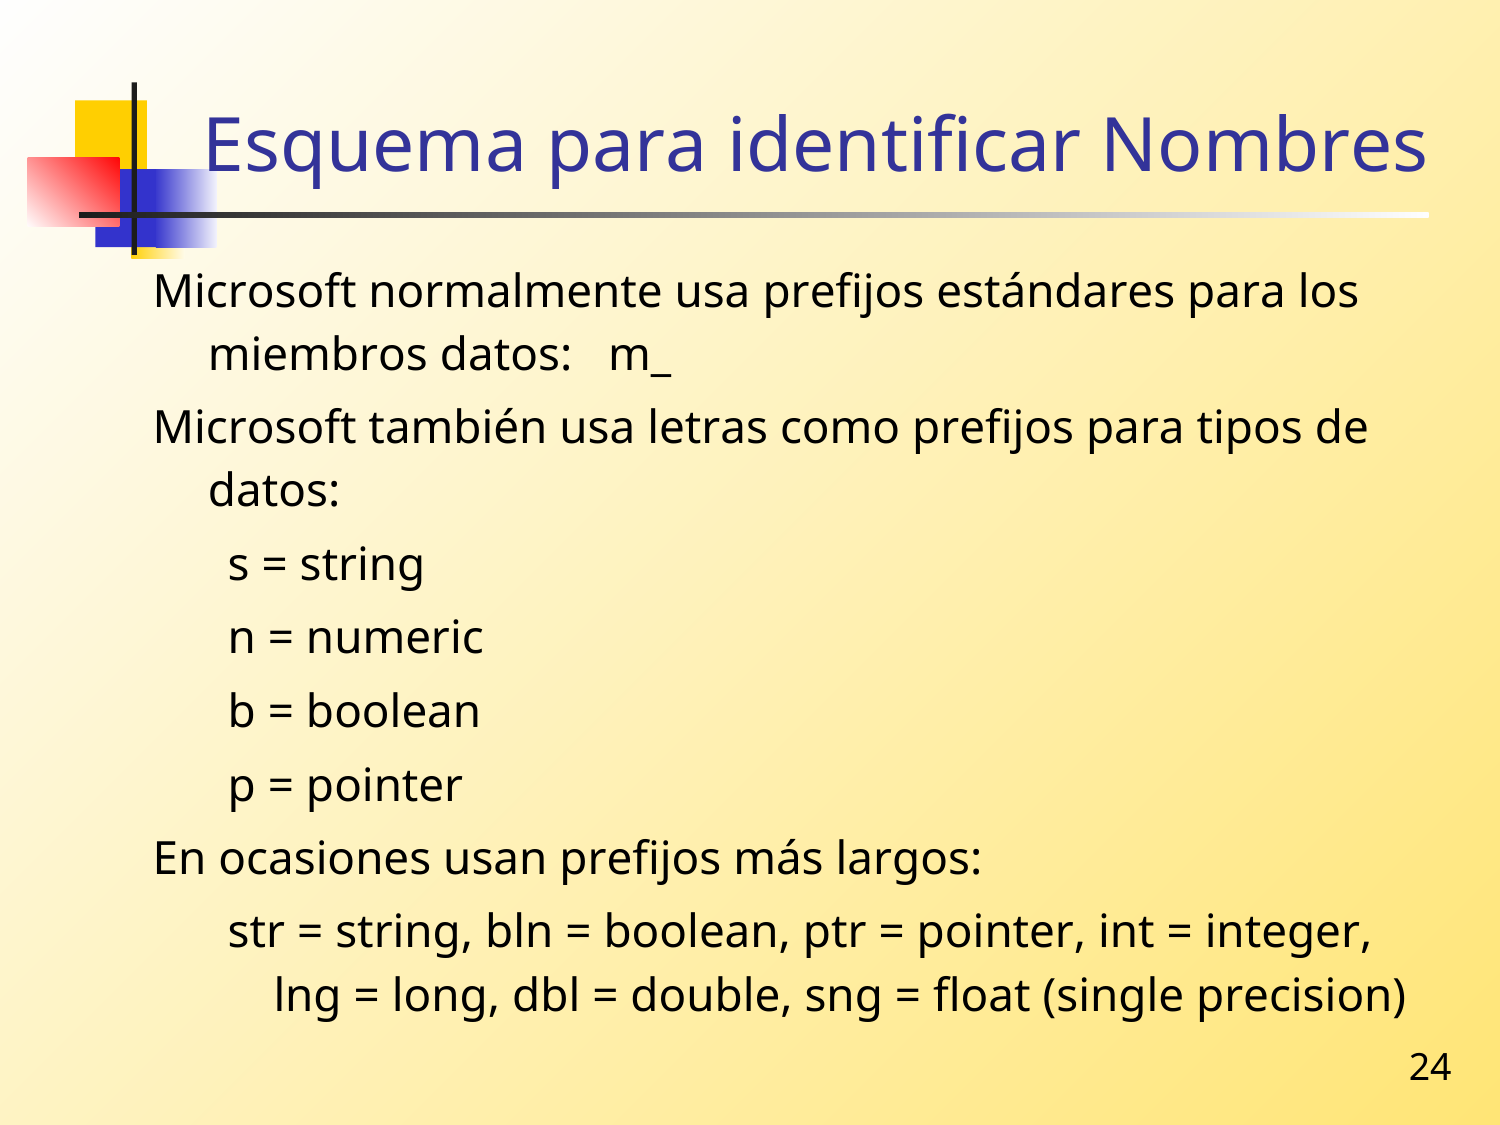

# Esquema para identificar Nombres
Microsoft normalmente usa prefijos estándares para los miembros datos: m_
Microsoft también usa letras como prefijos para tipos de datos:
s = string
n = numeric
b = boolean
p = pointer
En ocasiones usan prefijos más largos:
str = string, bln = boolean, ptr = pointer, int = integer,
lng = long, dbl = double, sng = float (single precision)‏
24